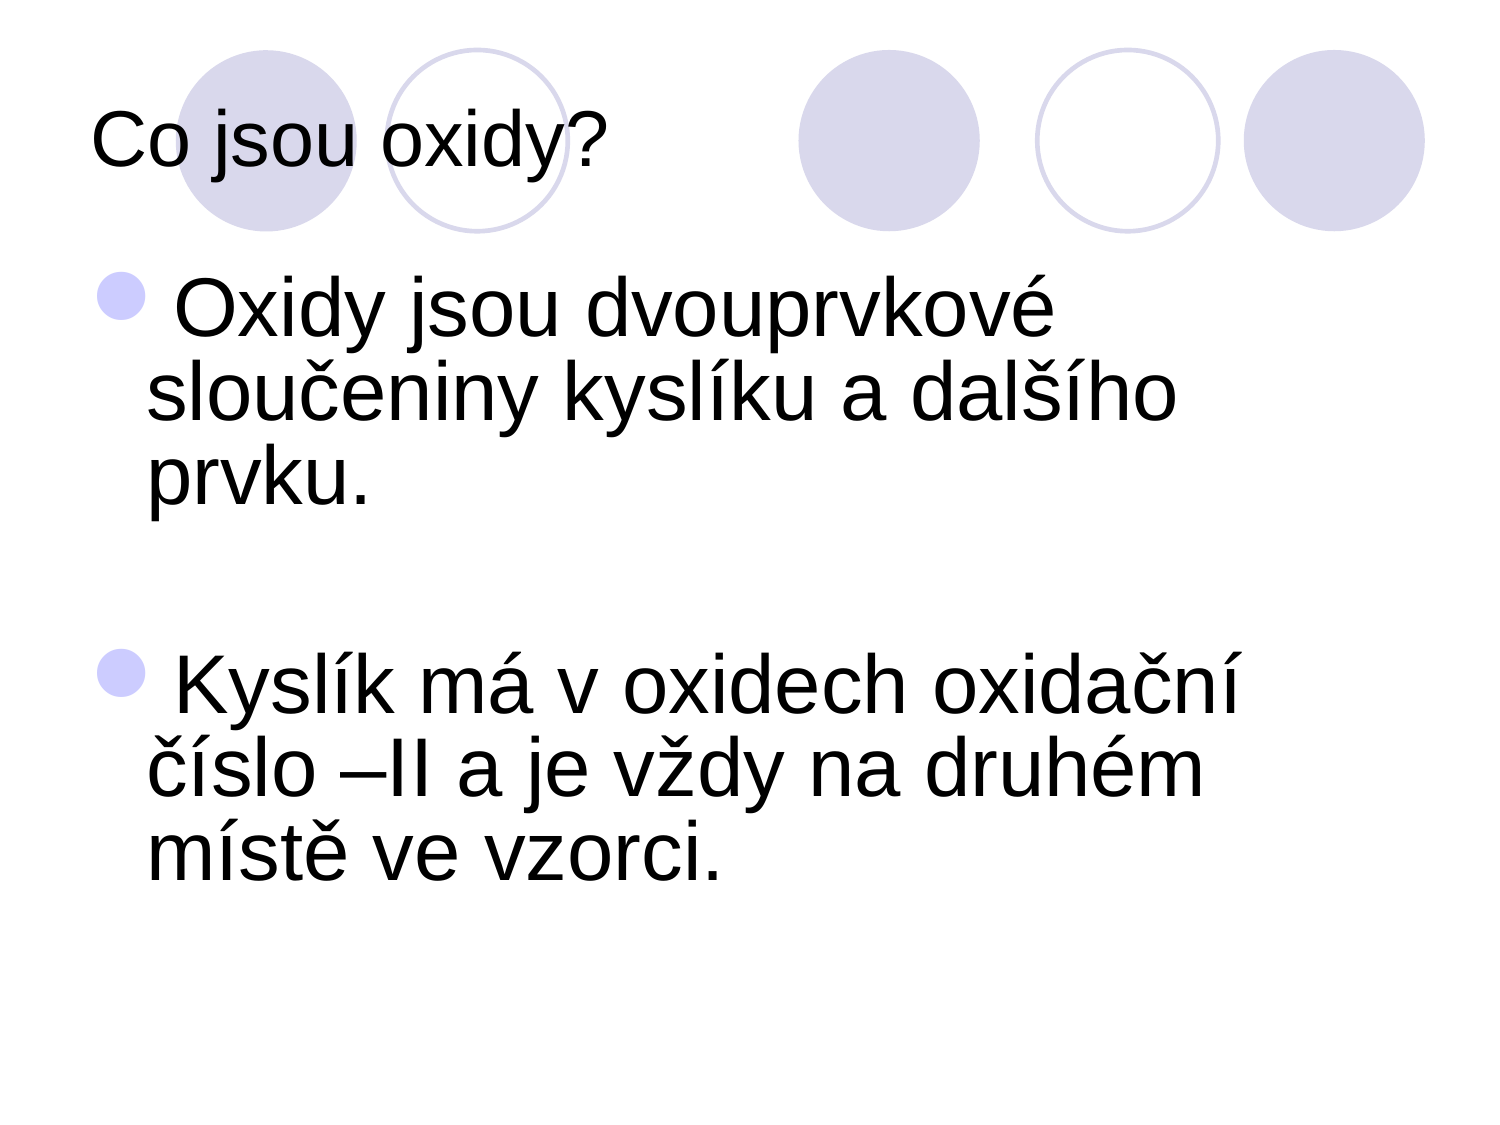

# Co jsou oxidy?
Oxidy jsou dvouprvkové sloučeniny kyslíku a dalšího prvku.
Kyslík má v oxidech oxidační číslo –II a je vždy na druhém místě ve vzorci.